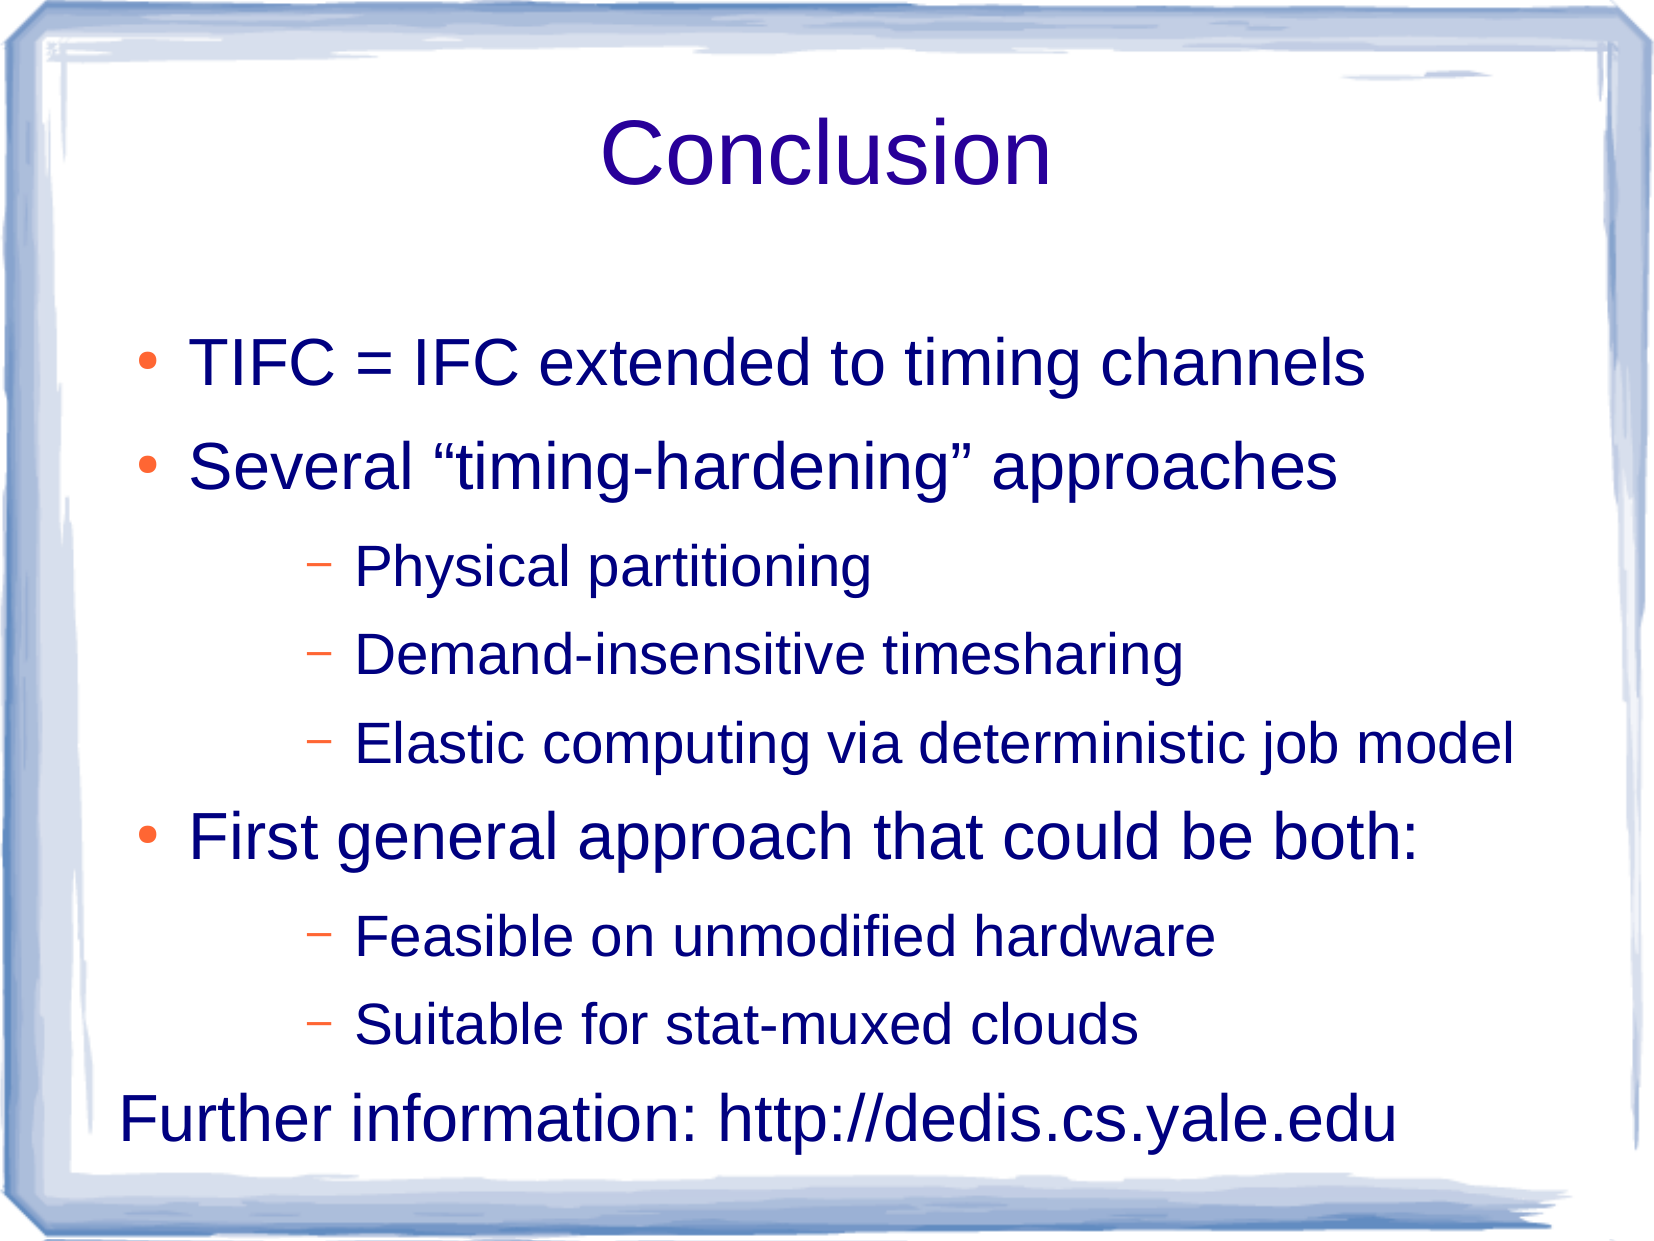

# Conclusion
TIFC = IFC extended to timing channels
Several “timing-hardening” approaches
Physical partitioning
Demand-insensitive timesharing
Elastic computing via deterministic job model
First general approach that could be both:
Feasible on unmodified hardware
Suitable for stat-muxed clouds
Further information: http://dedis.cs.yale.edu